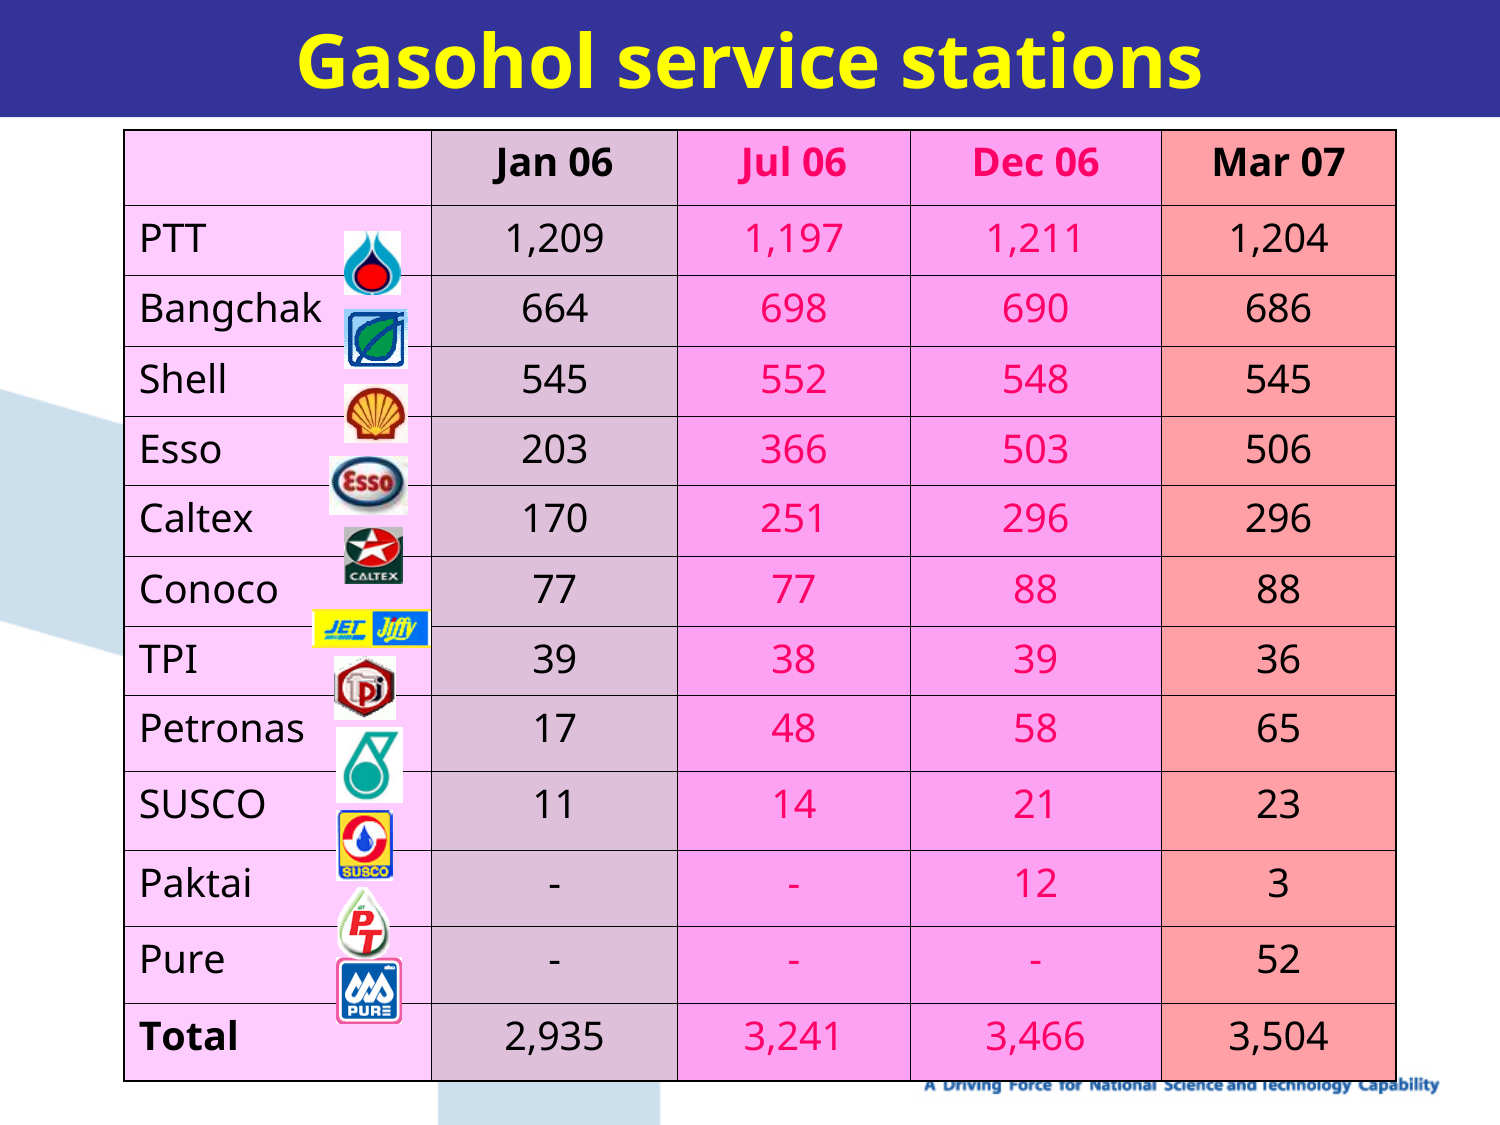

# Gasohol service stations
| | Jan 06 | Jul 06 | Dec 06 | Mar 07 |
| --- | --- | --- | --- | --- |
| PTT | 1,209 | 1,197 | 1,211 | 1,204 |
| Bangchak | 664 | 698 | 690 | 686 |
| Shell | 545 | 552 | 548 | 545 |
| Esso | 203 | 366 | 503 | 506 |
| Caltex | 170 | 251 | 296 | 296 |
| Conoco | 77 | 77 | 88 | 88 |
| TPI | 39 | 38 | 39 | 36 |
| Petronas | 17 | 48 | 58 | 65 |
| SUSCO | 11 | 14 | 21 | 23 |
| Paktai | - | - | 12 | 3 |
| Pure | - | - | - | 52 |
| Total | 2,935 | 3,241 | 3,466 | 3,504 |